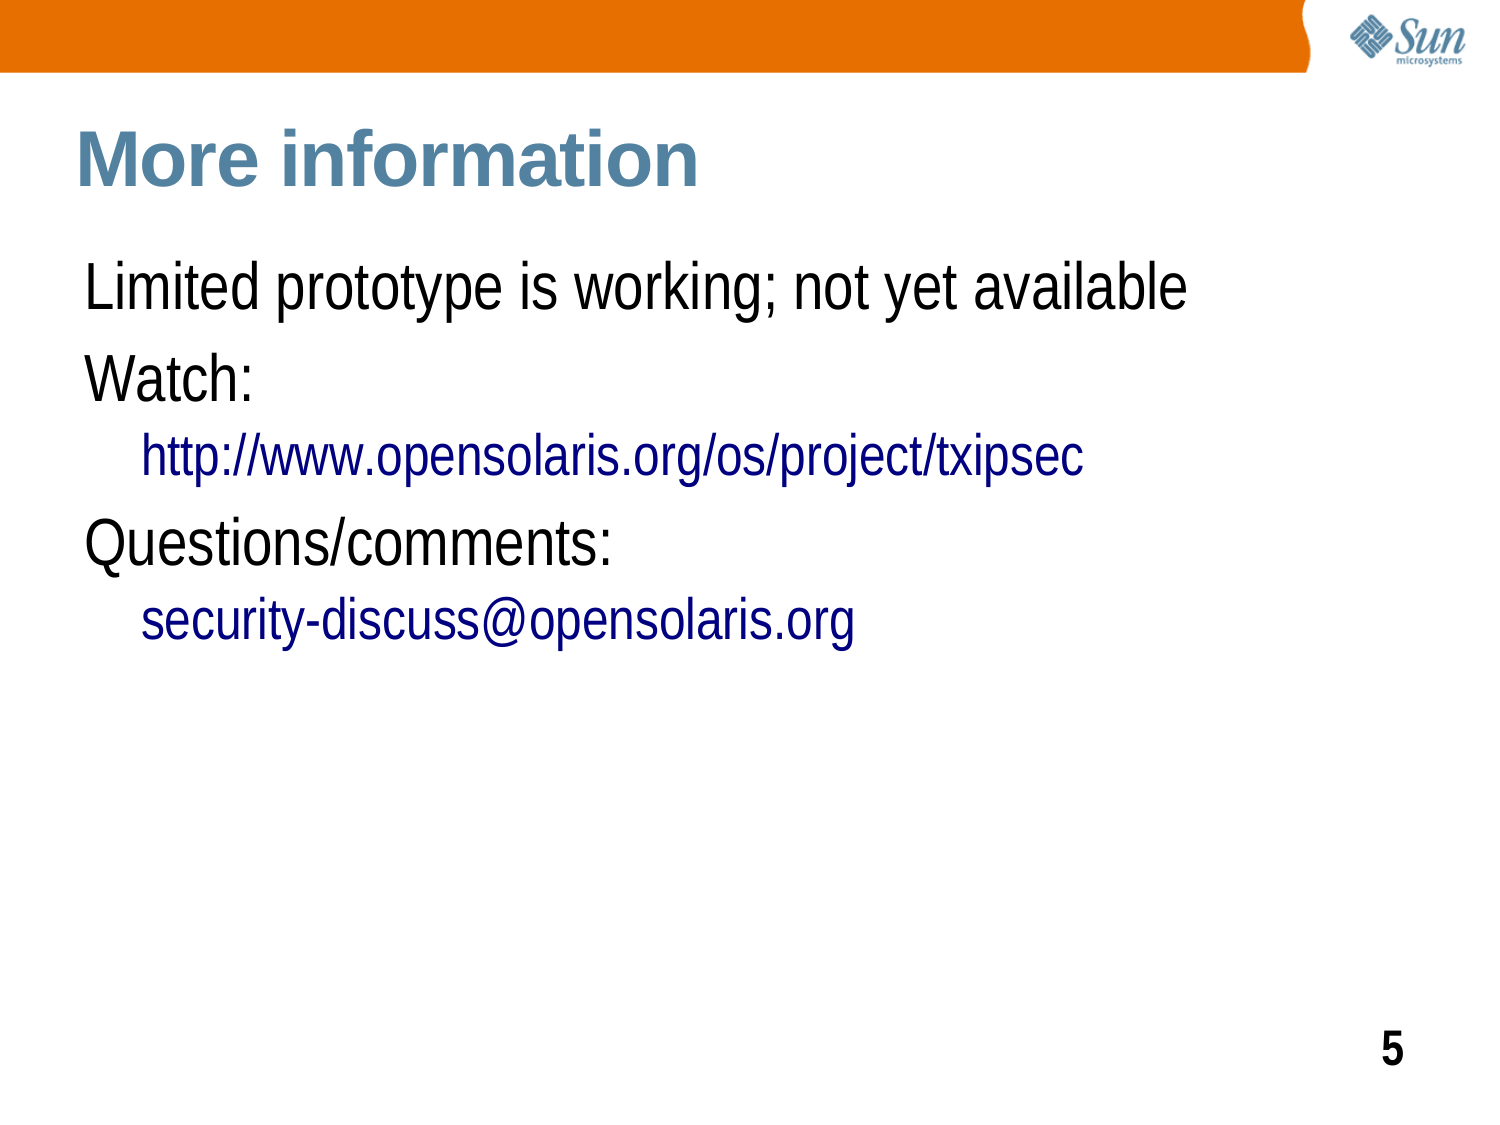

# More information
Limited prototype is working; not yet available
Watch:
http://www.opensolaris.org/os/project/txipsec
Questions/comments:
security-discuss@opensolaris.org